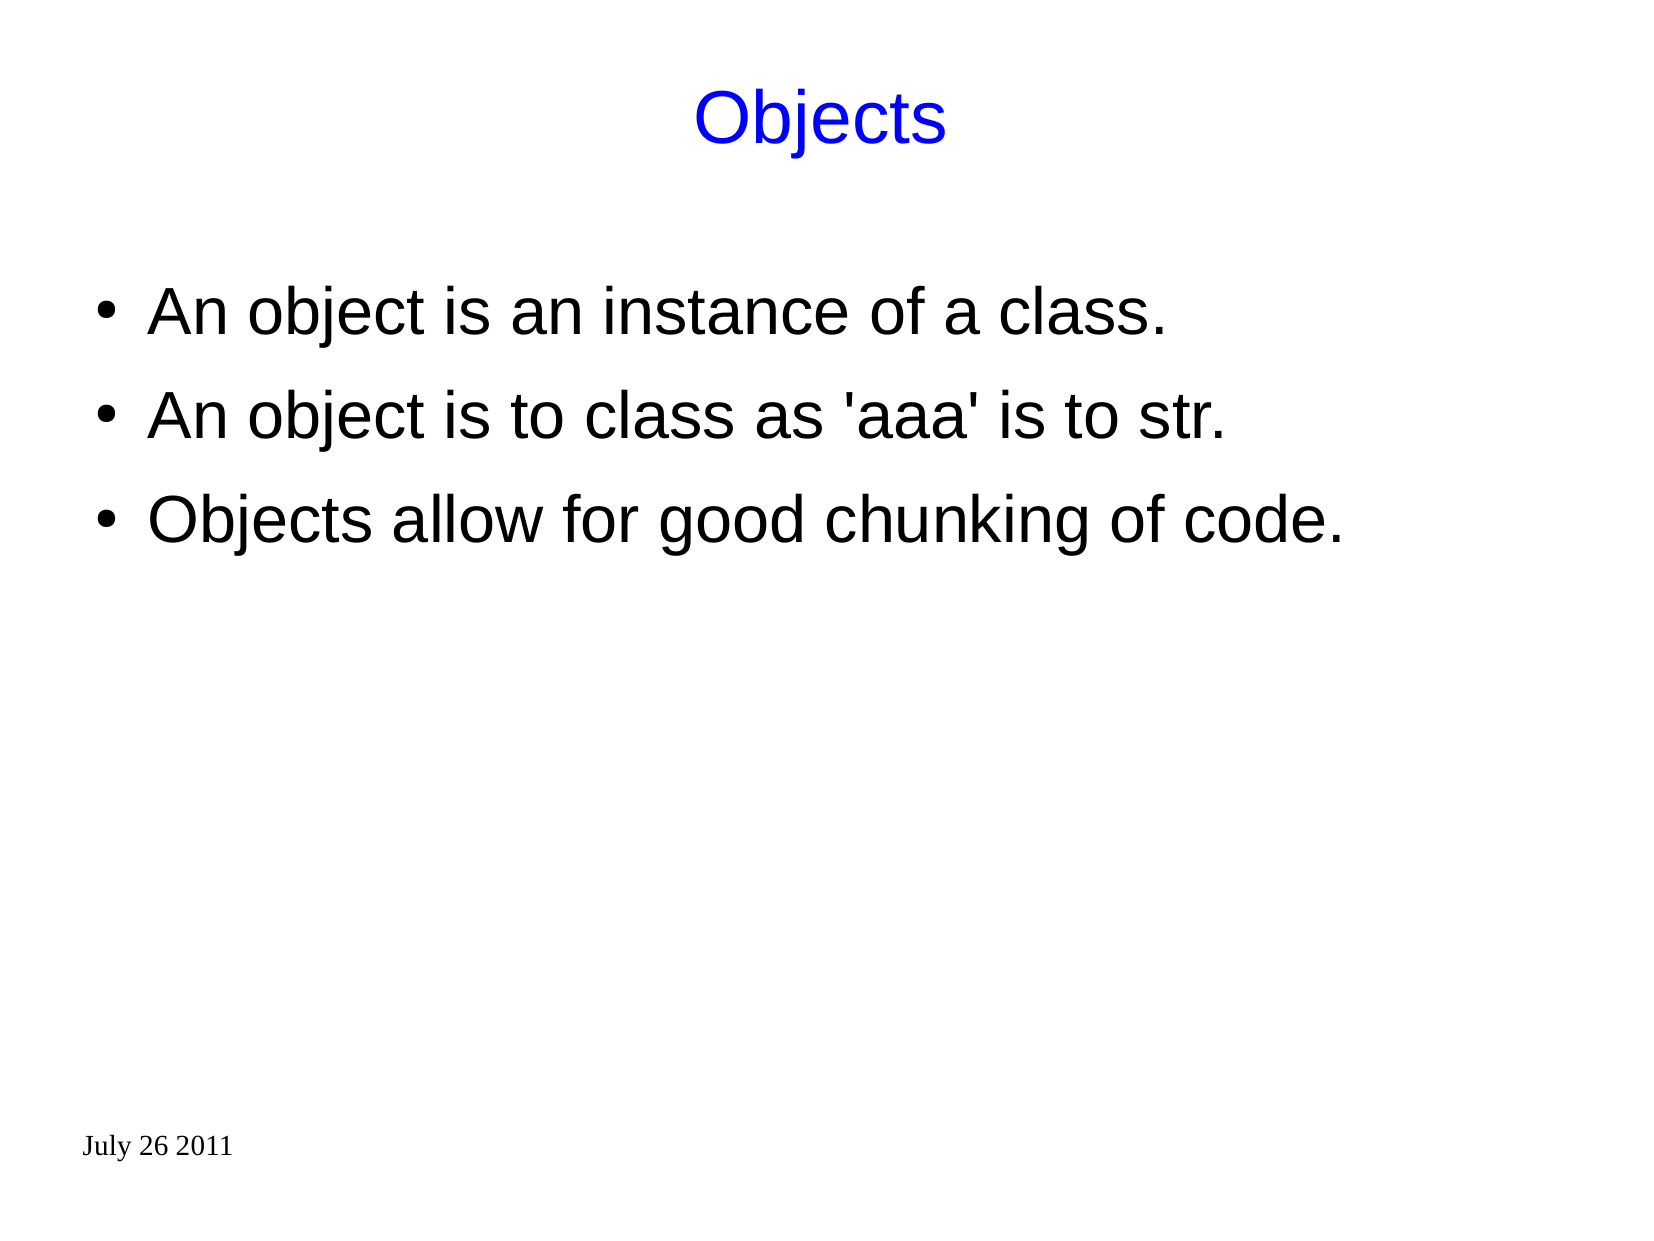

# Objects
An object is an instance of a class.
An object is to class as 'aaa' is to str.
Objects allow for good chunking of code.
July 26 2011